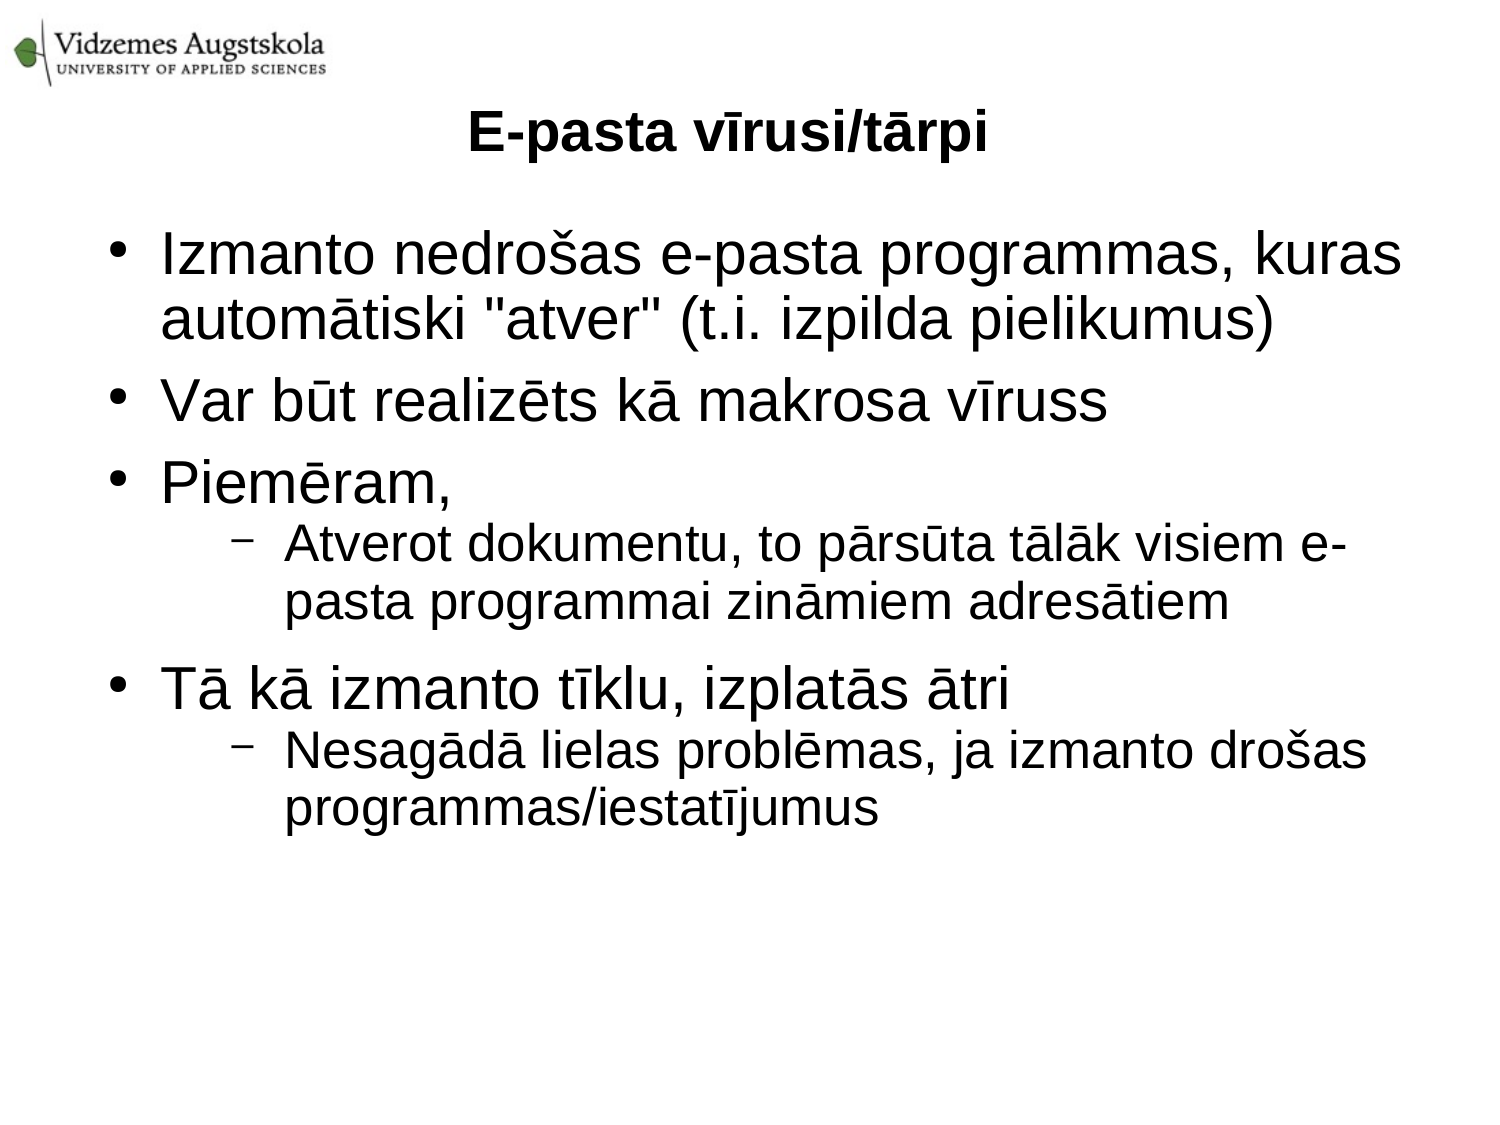

# E-pasta vīrusi/tārpi
Izmanto nedrošas e-pasta programmas, kuras automātiski "atver" (t.i. izpilda pielikumus)
Var būt realizēts kā makrosa vīruss
Piemēram,
Atverot dokumentu, to pārsūta tālāk visiem e-pasta programmai zināmiem adresātiem
Tā kā izmanto tīklu, izplatās ātri
Nesagādā lielas problēmas, ja izmanto drošas programmas/iestatījumus